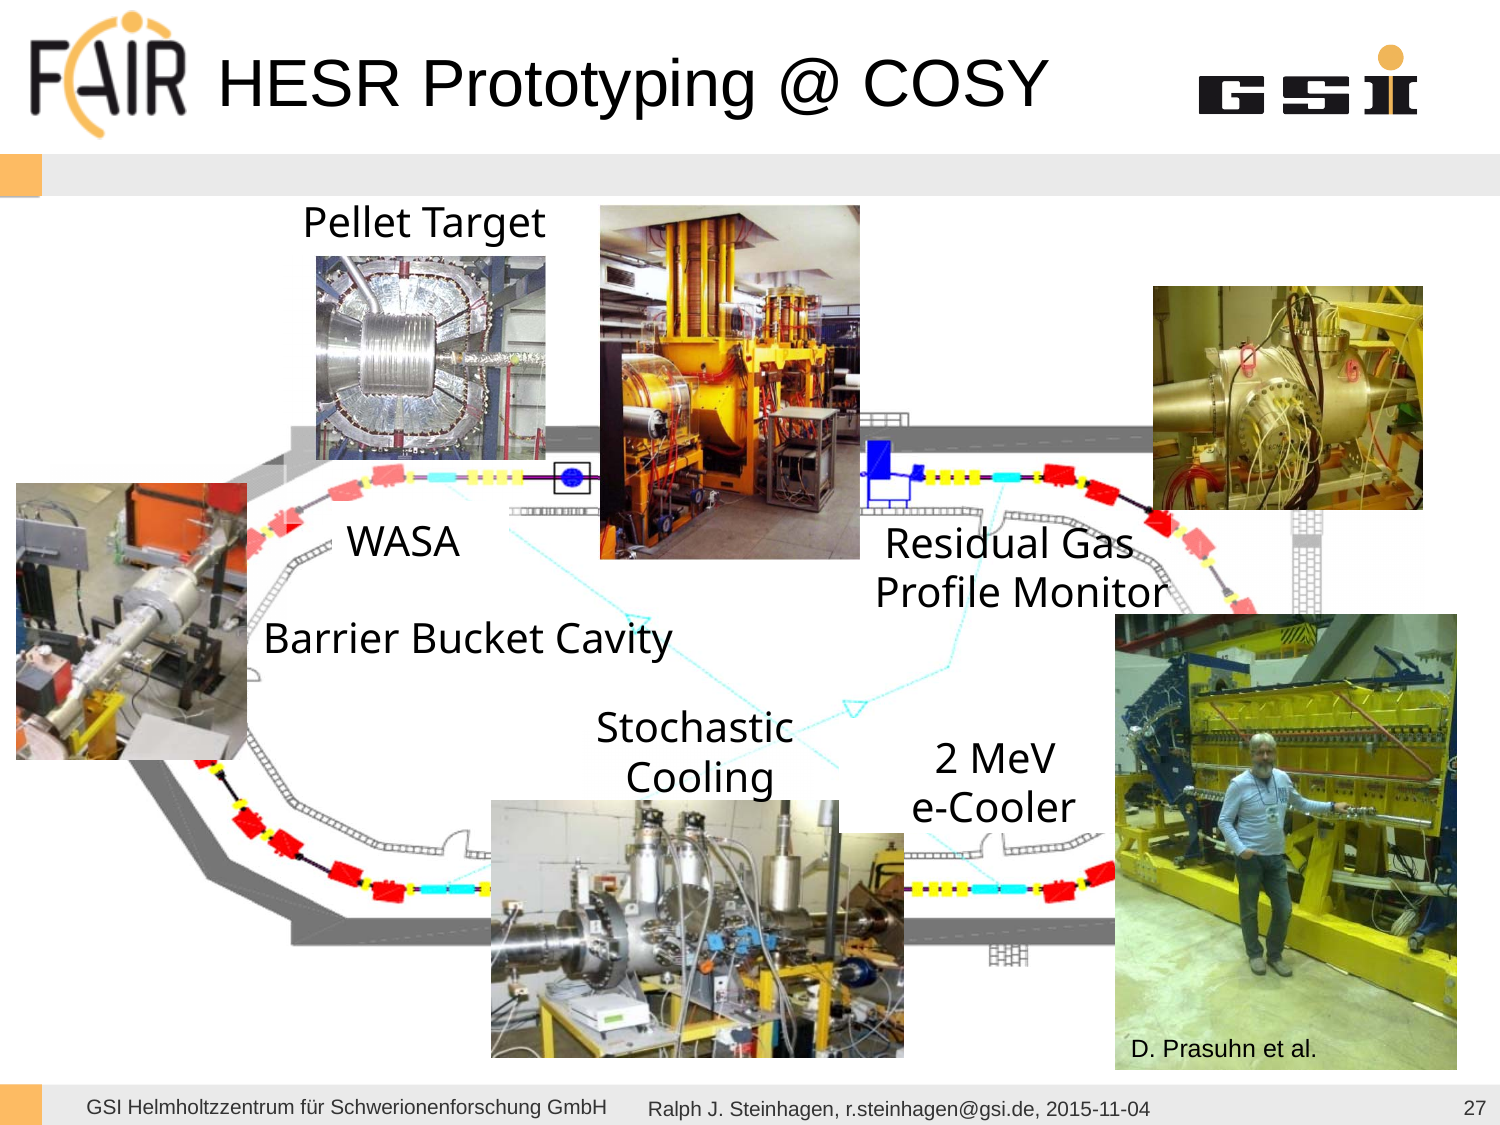

# HESR Prototyping @ COSY
Pellet Target
WASA
Residual Gas
Profile Monitor
Barrier Bucket Cavity
Stochastic
2 MeV
Cooling
e-Cooler
D. Prasuhn et al.